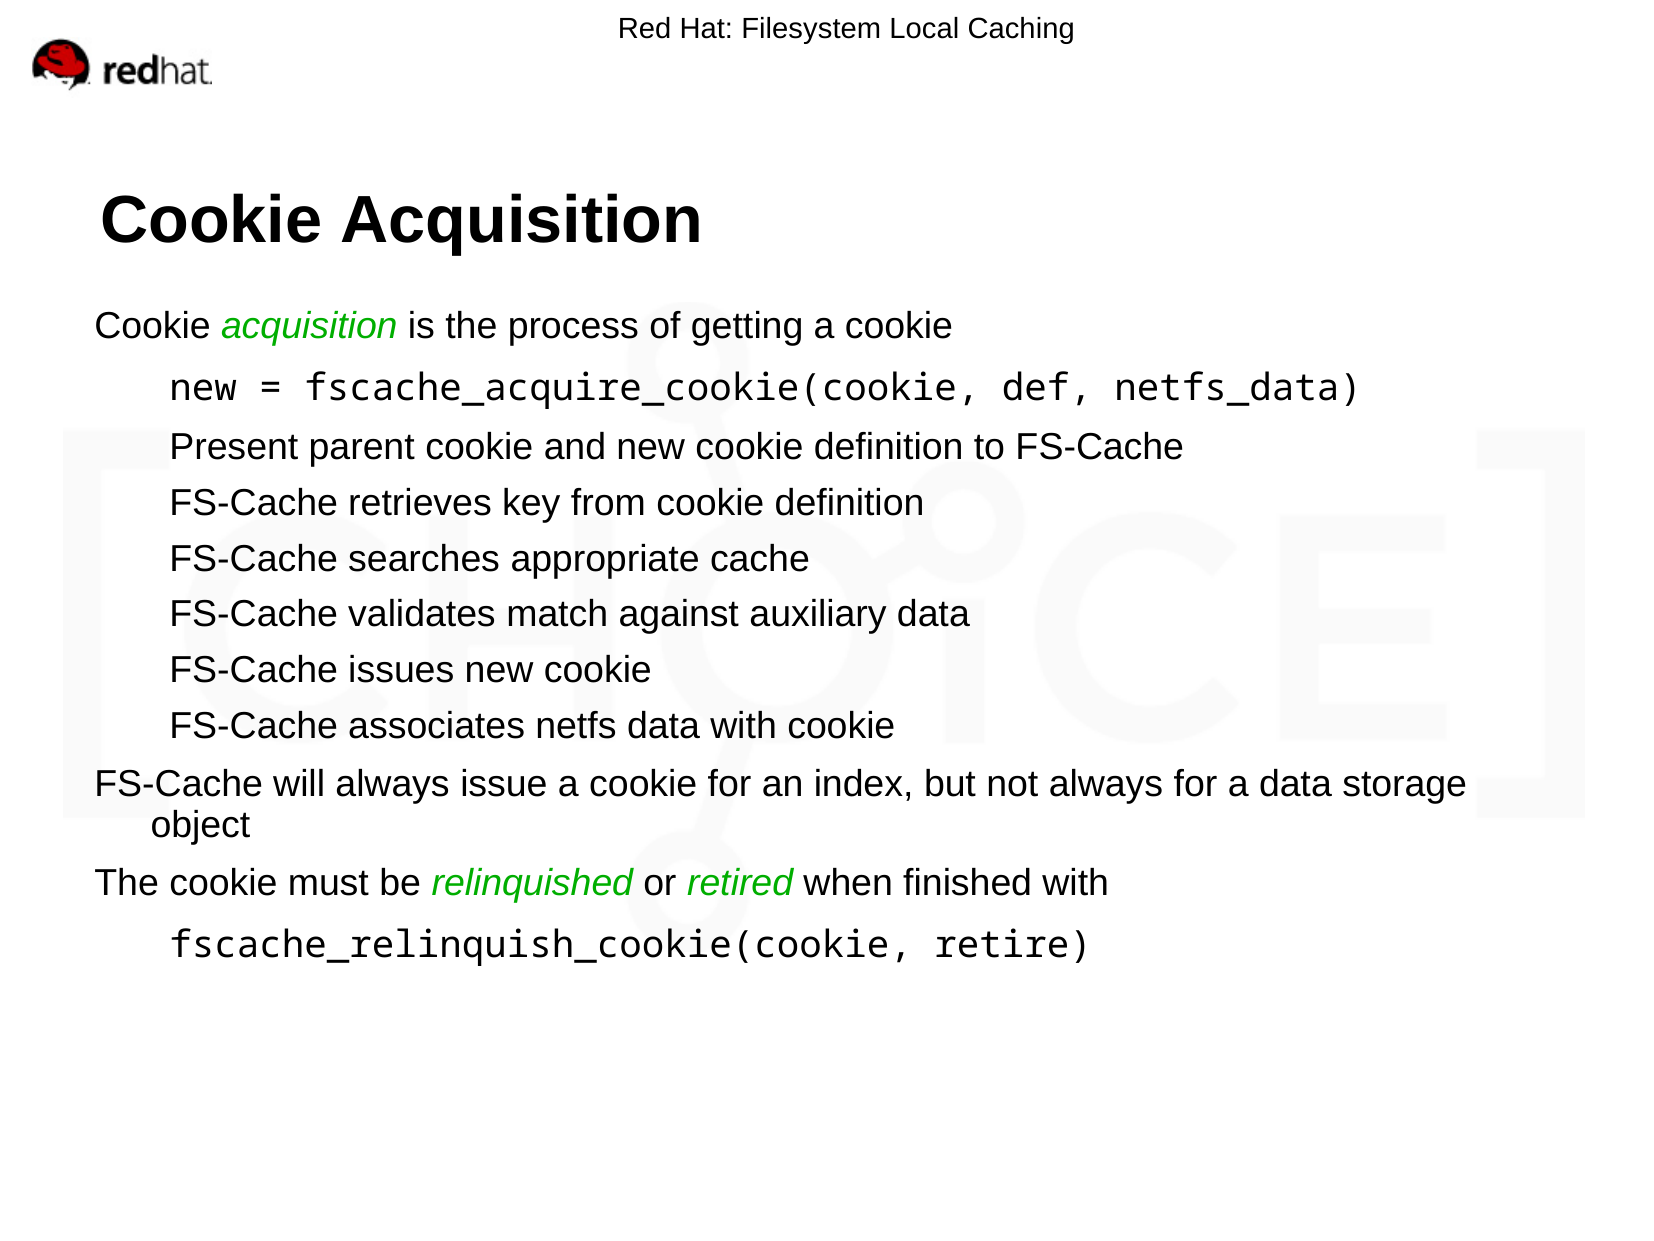

# Cookie Acquisition
Cookie acquisition is the process of getting a cookie
new = fscache_acquire_cookie(cookie, def, netfs_data)
Present parent cookie and new cookie definition to FS-Cache
FS-Cache retrieves key from cookie definition
FS-Cache searches appropriate cache
FS-Cache validates match against auxiliary data
FS-Cache issues new cookie
FS-Cache associates netfs data with cookie
FS-Cache will always issue a cookie for an index, but not always for a data storage object
The cookie must be relinquished or retired when finished with
fscache_relinquish_cookie(cookie, retire)